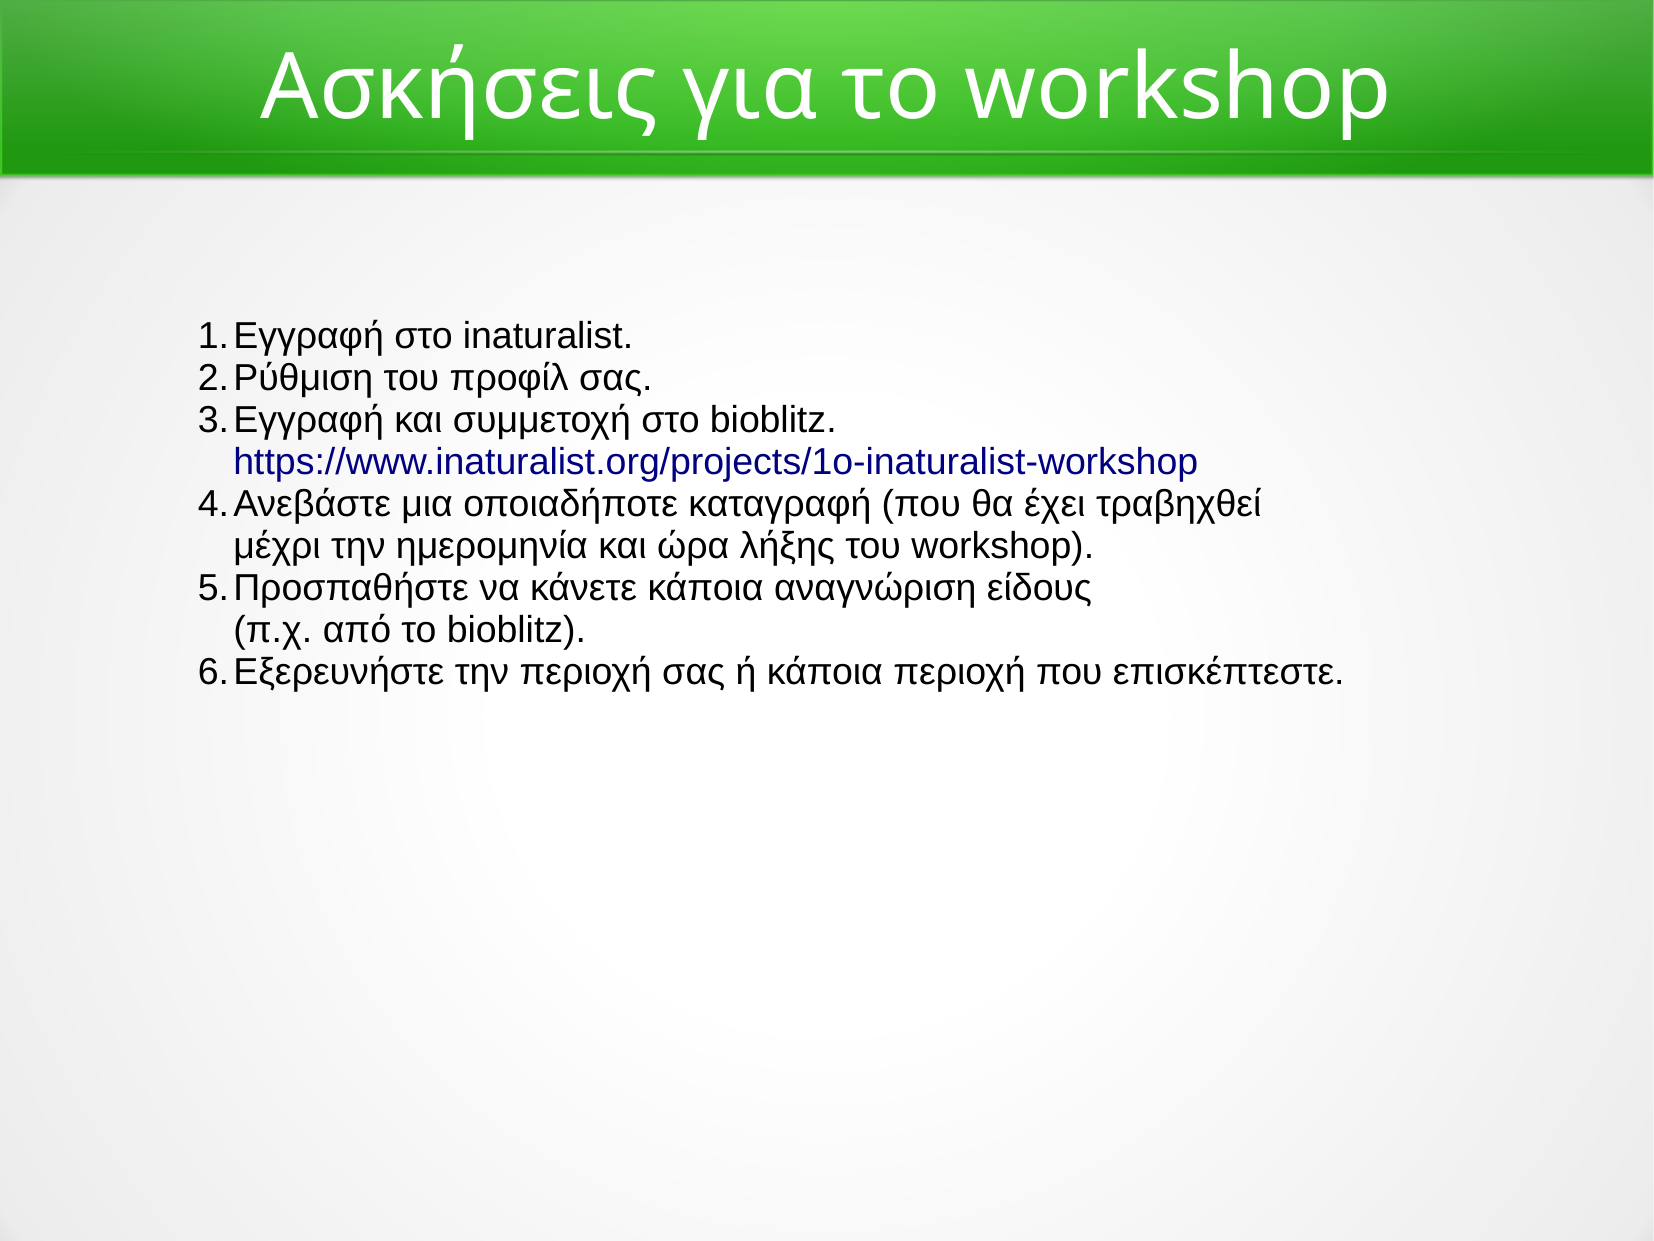

# Ασκήσεις για το workshop
Εγγραφή στο inaturalist.
Ρύθμιση του προφίλ σας.
Εγγραφή και συμμετοχή στο bioblitz.
https://www.inaturalist.org/projects/1o-inaturalist-workshop
Ανεβάστε μια οποιαδήποτε καταγραφή (που θα έχει τραβηχθεί
μέχρι την ημερομηνία και ώρα λήξης του workshop).
Προσπαθήστε να κάνετε κάποια αναγνώριση είδους
(π.χ. από το bioblitz).
Εξερευνήστε την περιοχή σας ή κάποια περιοχή που επισκέπτεστε.